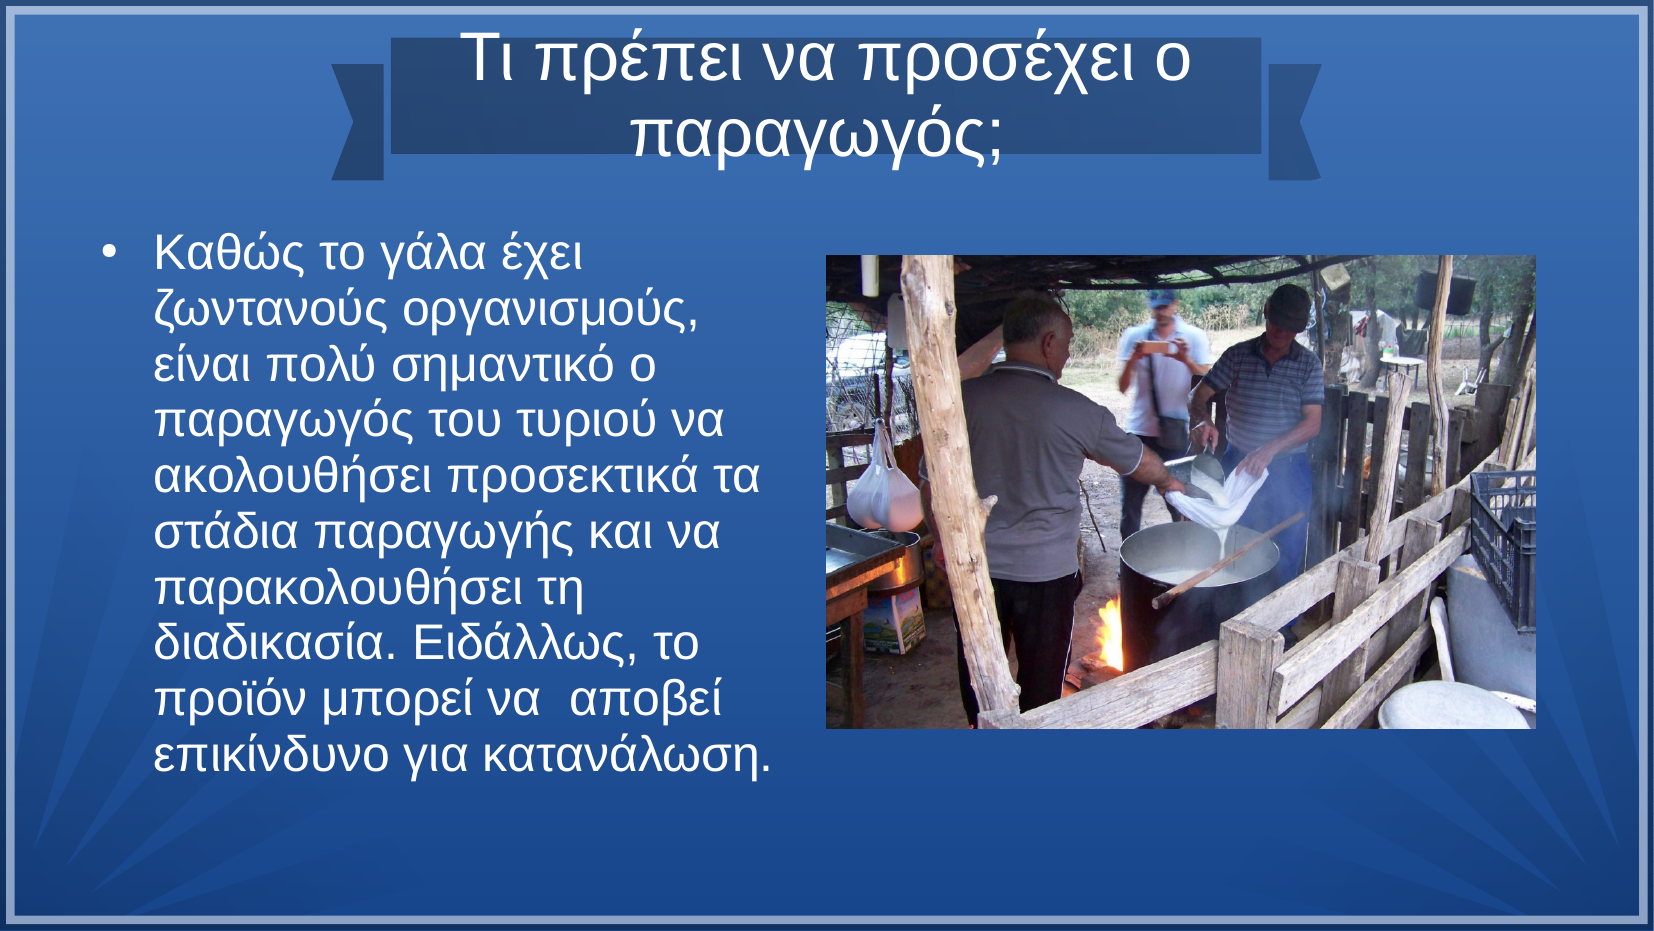

# Τι πρέπει να προσέχει ο παραγωγός;
Καθώς το γάλα έχει ζωντανούς οργανισμούς, είναι πολύ σημαντικό ο παραγωγός του τυριού να ακολουθήσει προσεκτικά τα στάδια παραγωγής και να παρακολουθήσει τη διαδικασία. Ειδάλλως, το προϊόν μπορεί να αποβεί επικίνδυνο για κατανάλωση.